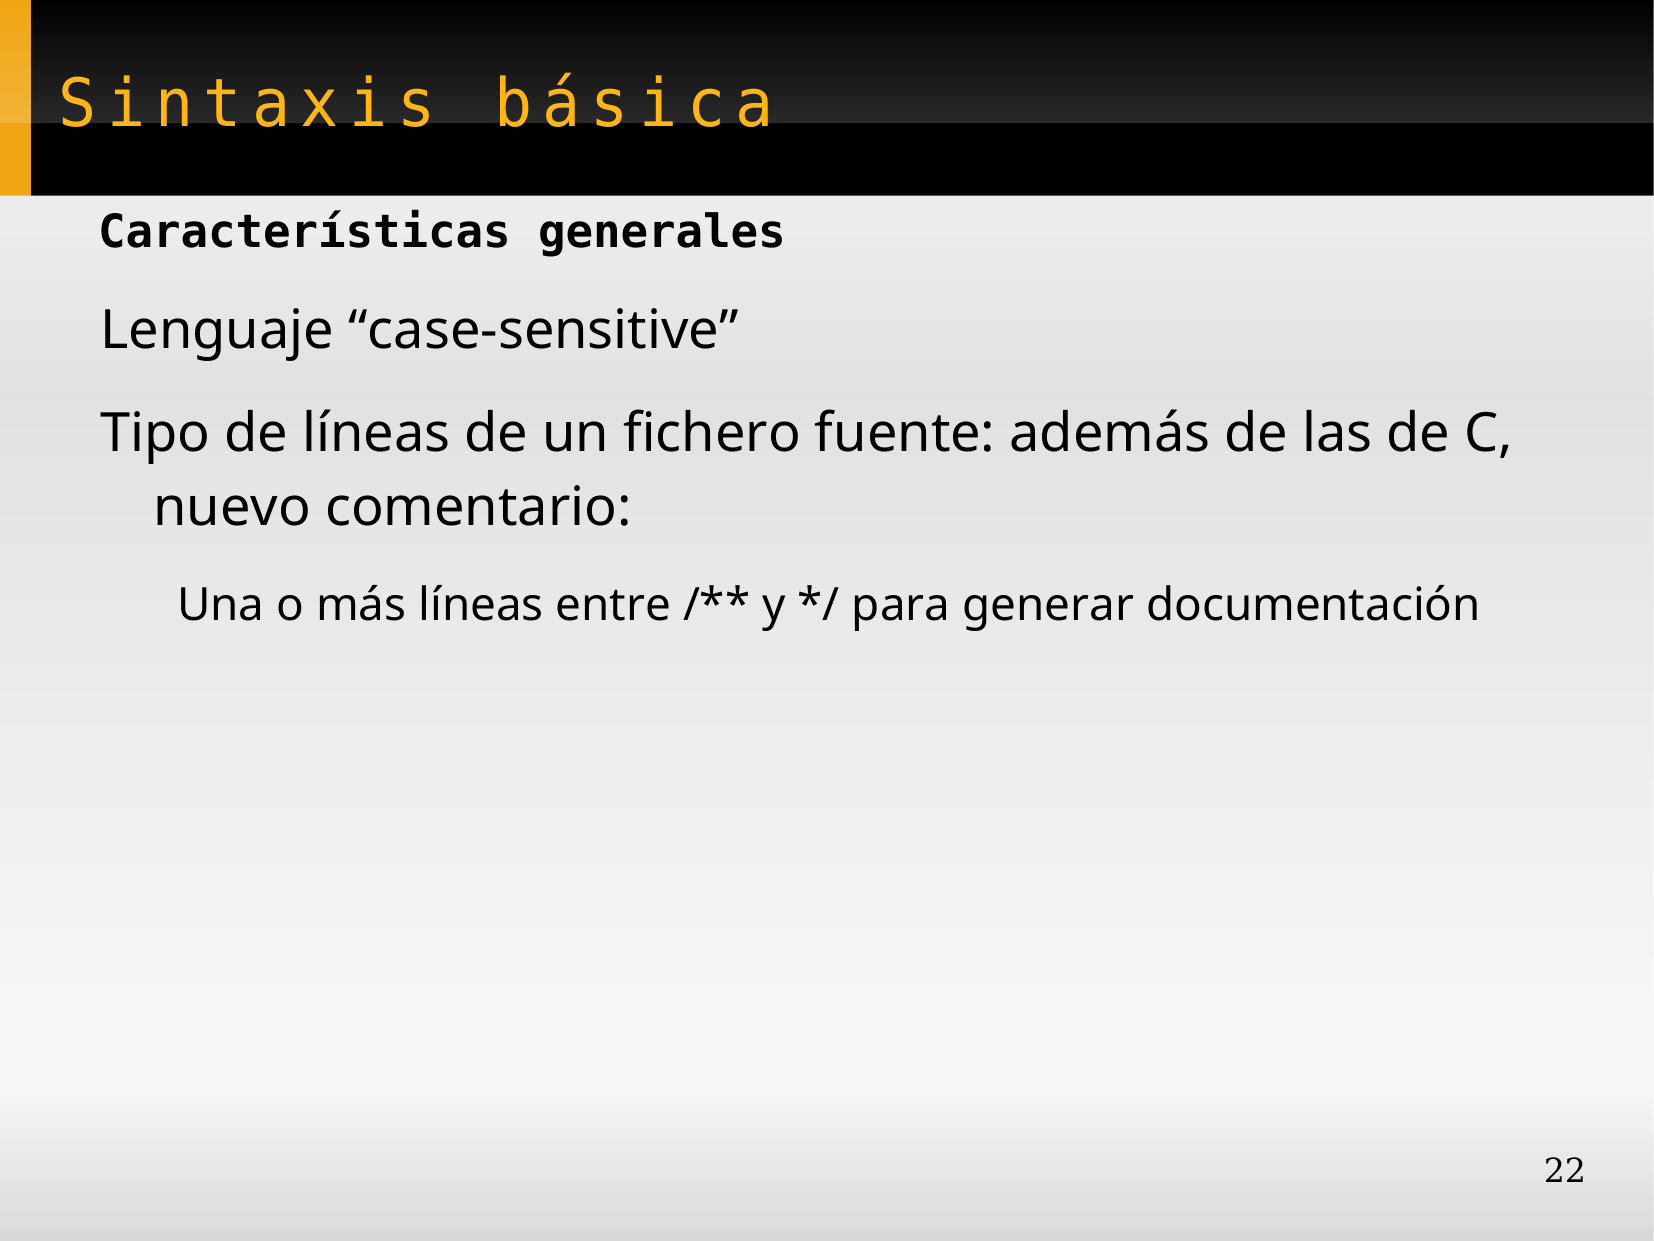

# Sintaxis básica
Características generales
Lenguaje “case-sensitive”
Tipo de líneas de un fichero fuente: además de las de C, nuevo comentario:
Una o más líneas entre /** y */ para generar documentación
22